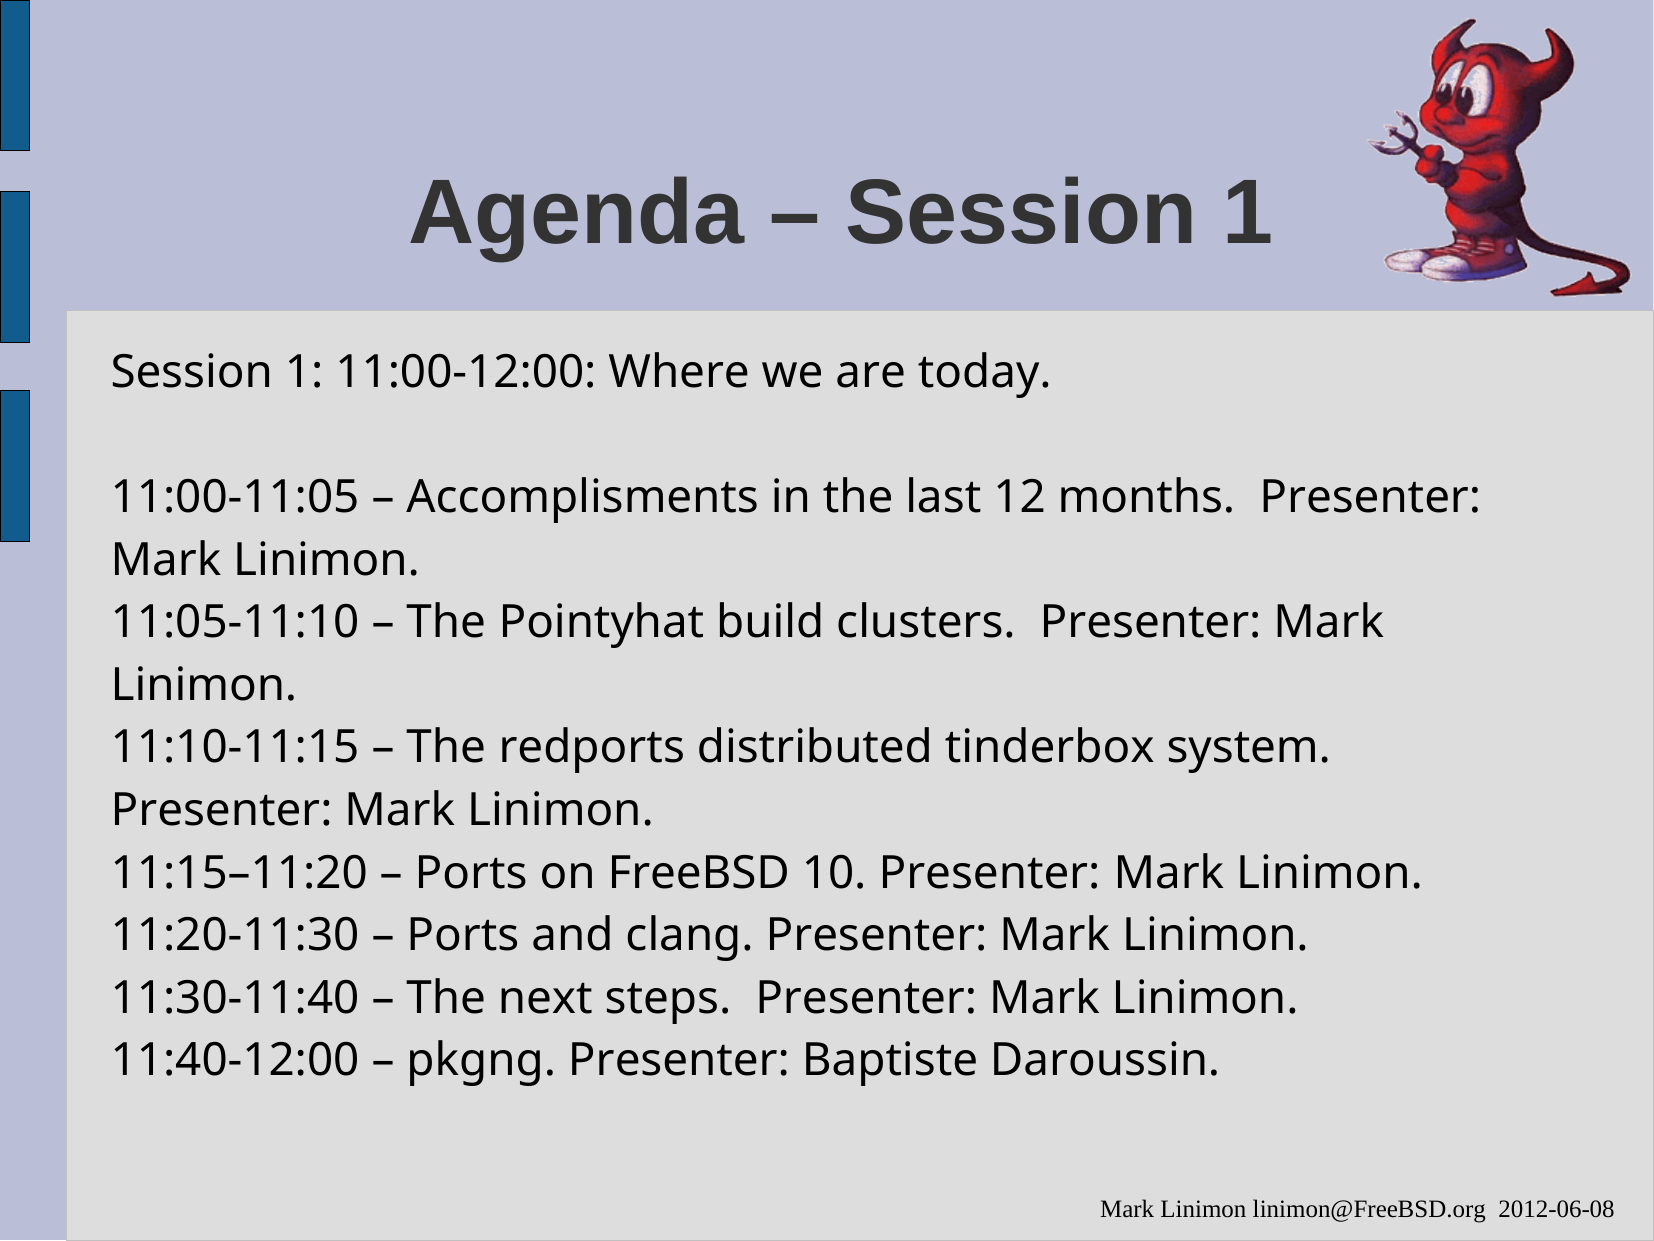

# Agenda – Session 1
Session 1: 11:00-12:00: Where we are today.
11:00-11:05 – Accomplisments in the last 12 months. Presenter: Mark Linimon.
11:05-11:10 – The Pointyhat build clusters. Presenter: Mark Linimon.
11:10-11:15 – The redports distributed tinderbox system. Presenter: Mark Linimon.
11:15–11:20 – Ports on FreeBSD 10. Presenter: Mark Linimon.
11:20-11:30 – Ports and clang. Presenter: Mark Linimon.
11:30-11:40 – The next steps. Presenter: Mark Linimon.
11:40-12:00 – pkgng. Presenter: Baptiste Daroussin.
Mark Linimon linimon@FreeBSD.org 2012-06-08